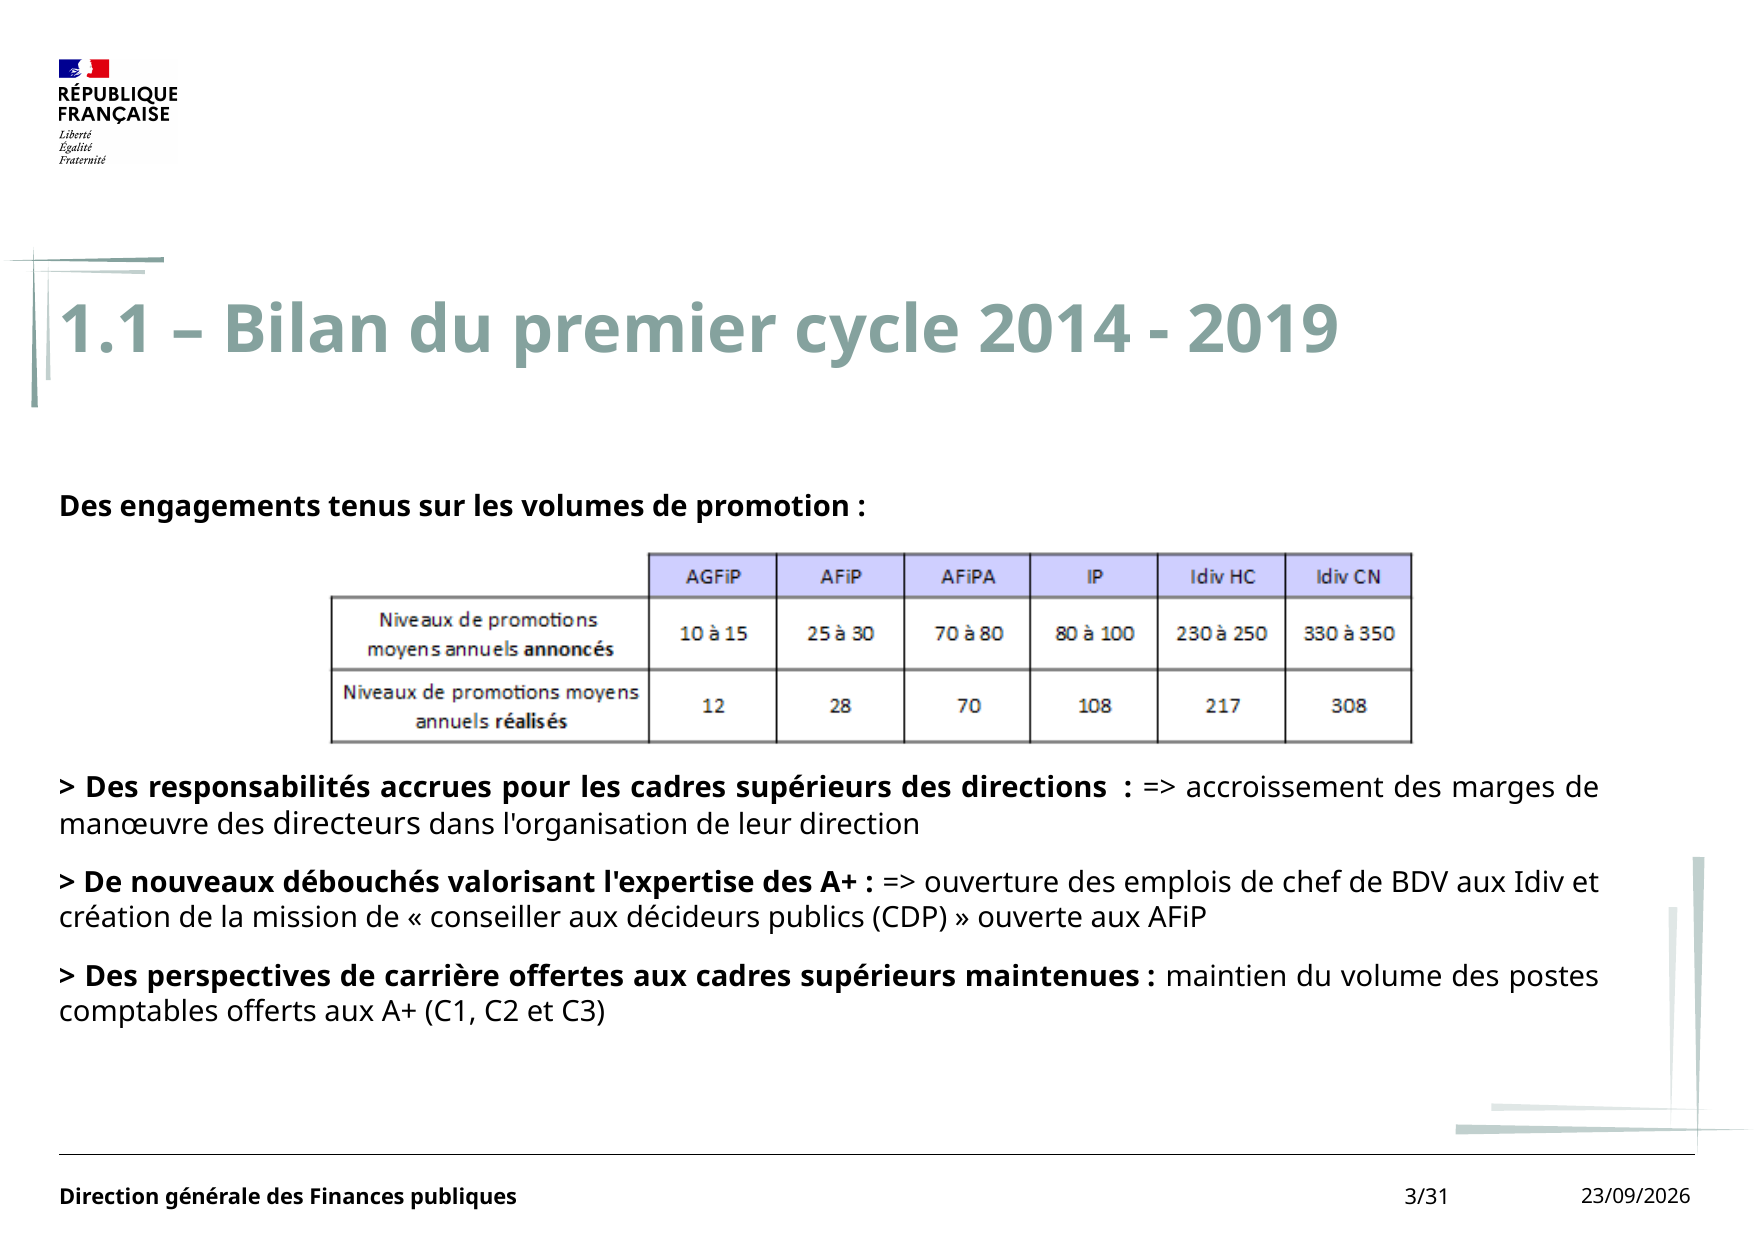

# 1.1 – Bilan du premier cycle 2014 - 2019
Des engagements tenus sur les volumes de promotion :
> Des responsabilités accrues pour les cadres supérieurs des directions  : => accroissement des marges de manœuvre des directeurs dans l'organisation de leur direction
> De nouveaux débouchés valorisant l'expertise des A+ : => ouverture des emplois de chef de BDV aux Idiv et création de la mission de « conseiller aux décideurs publics (CDP) » ouverte aux AFiP
> Des perspectives de carrière offertes aux cadres supérieurs maintenues : maintien du volume des postes comptables offerts aux A+ (C1, C2 et C3)